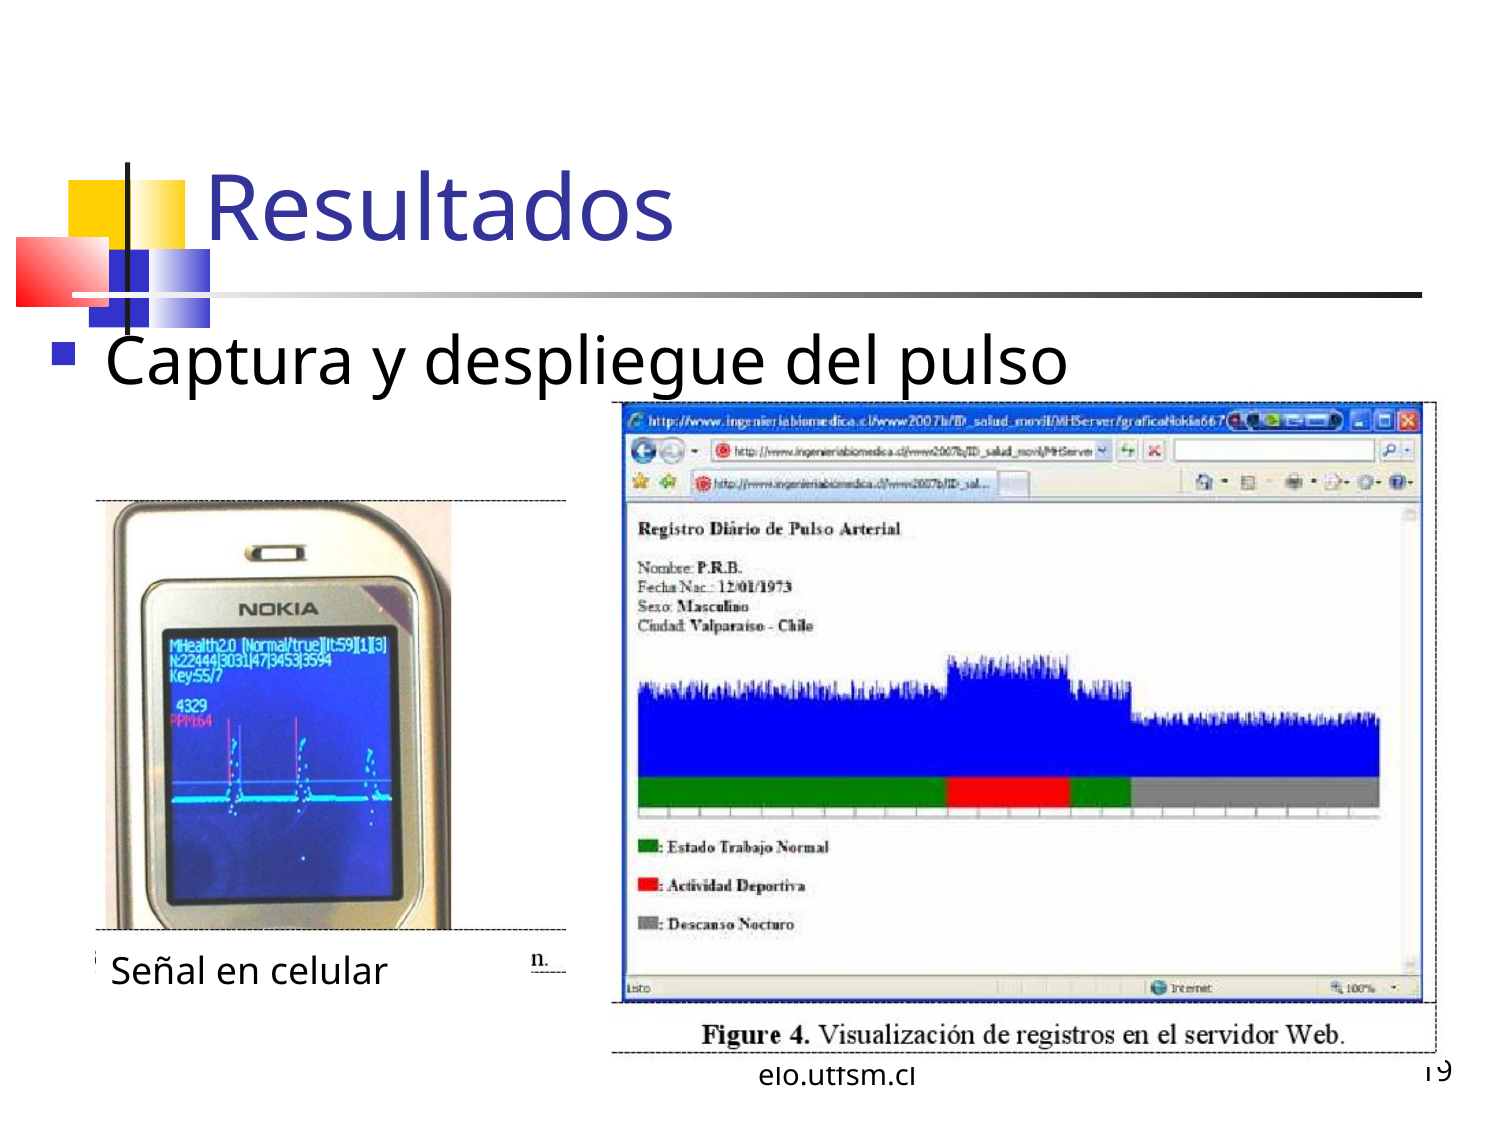

# Resultados
Captura y despliegue del pulso
Señal en celular
elo.utfsm.cl